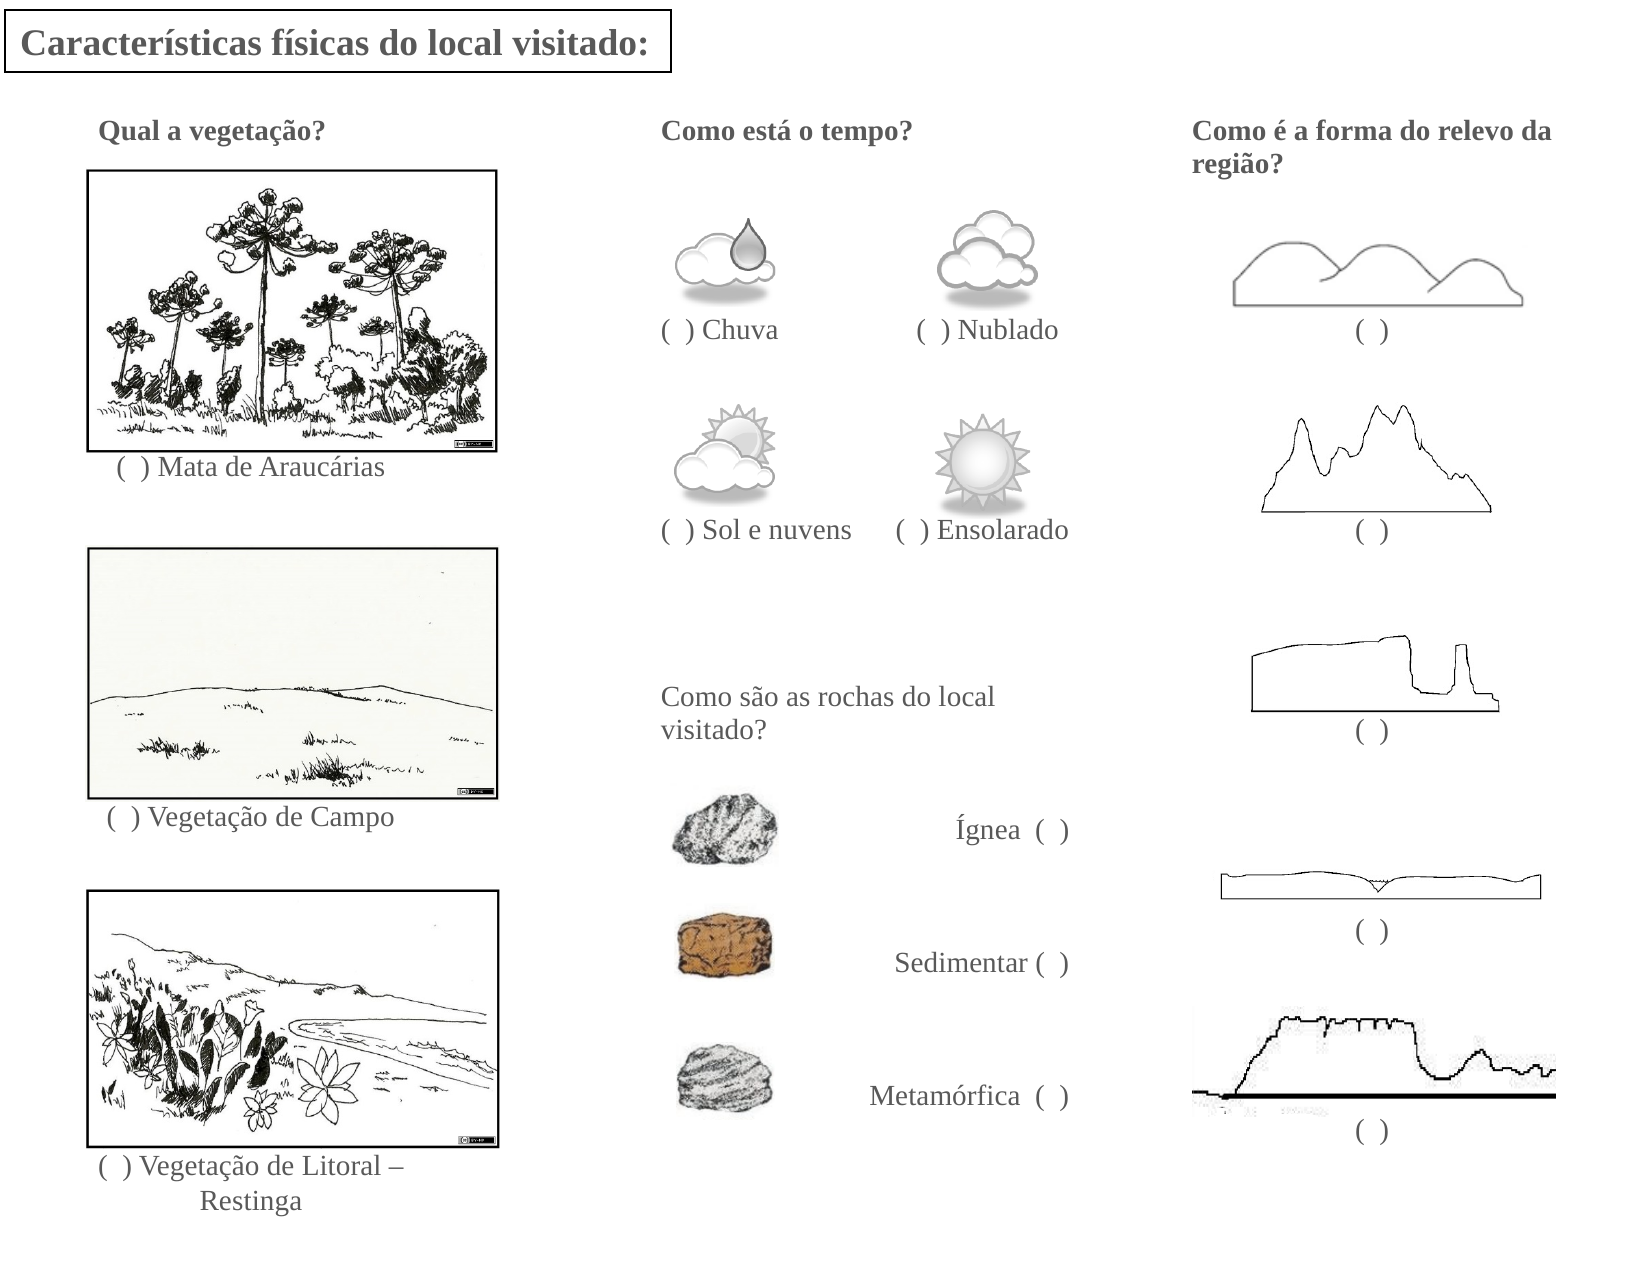

Características físicas do local visitado:
Qual a vegetação?
( ) Mata de Araucárias
( ) Vegetação de Campo
( ) Vegetação de Litoral – Restinga
Como está o tempo?
( ) Chuva ( ) Nublado
( ) Sol e nuvens ( ) Ensolarado
Como são as rochas do local visitado?
Ígnea ( )
Sedimentar ( )
Metamórfica ( )
Como é a forma do relevo da região?
( )
( )
( )
( )
( )